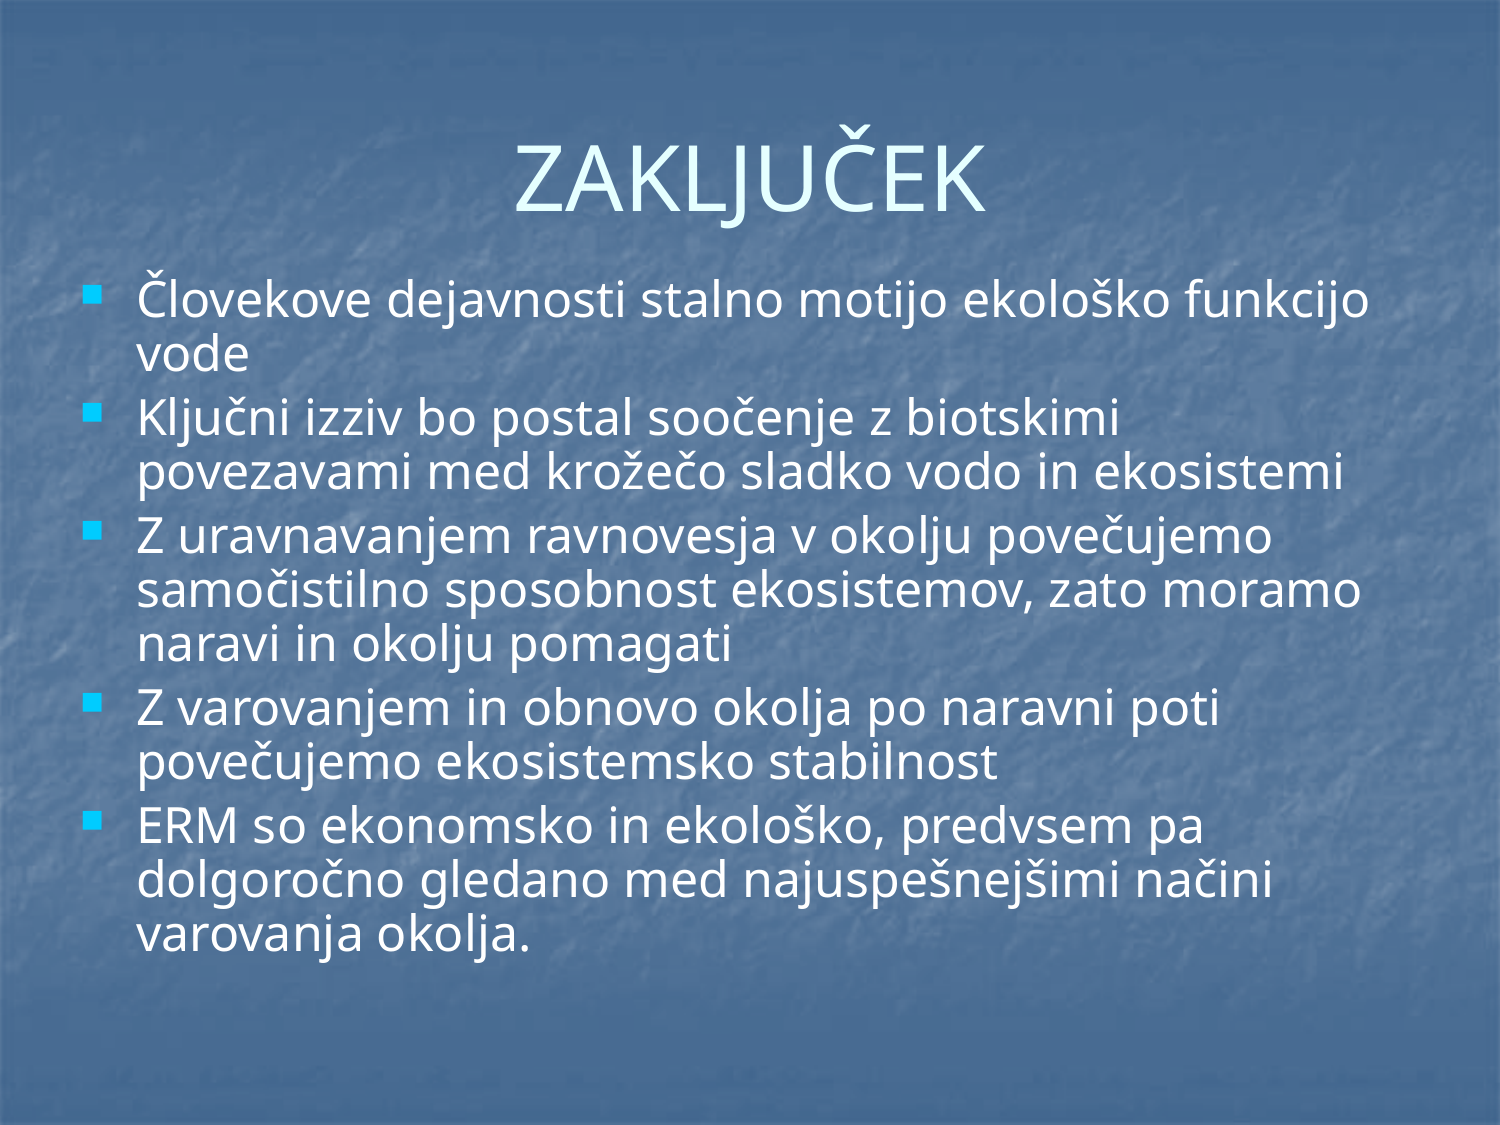

# ZAKLJUČEK
Človekove dejavnosti stalno motijo ekološko funkcijo vode
Ključni izziv bo postal soočenje z biotskimi povezavami med krožečo sladko vodo in ekosistemi
Z uravnavanjem ravnovesja v okolju povečujemo samočistilno sposobnost ekosistemov, zato moramo naravi in okolju pomagati
Z varovanjem in obnovo okolja po naravni poti povečujemo ekosistemsko stabilnost
ERM so ekonomsko in ekološko, predvsem pa dolgoročno gledano med najuspešnejšimi načini varovanja okolja.